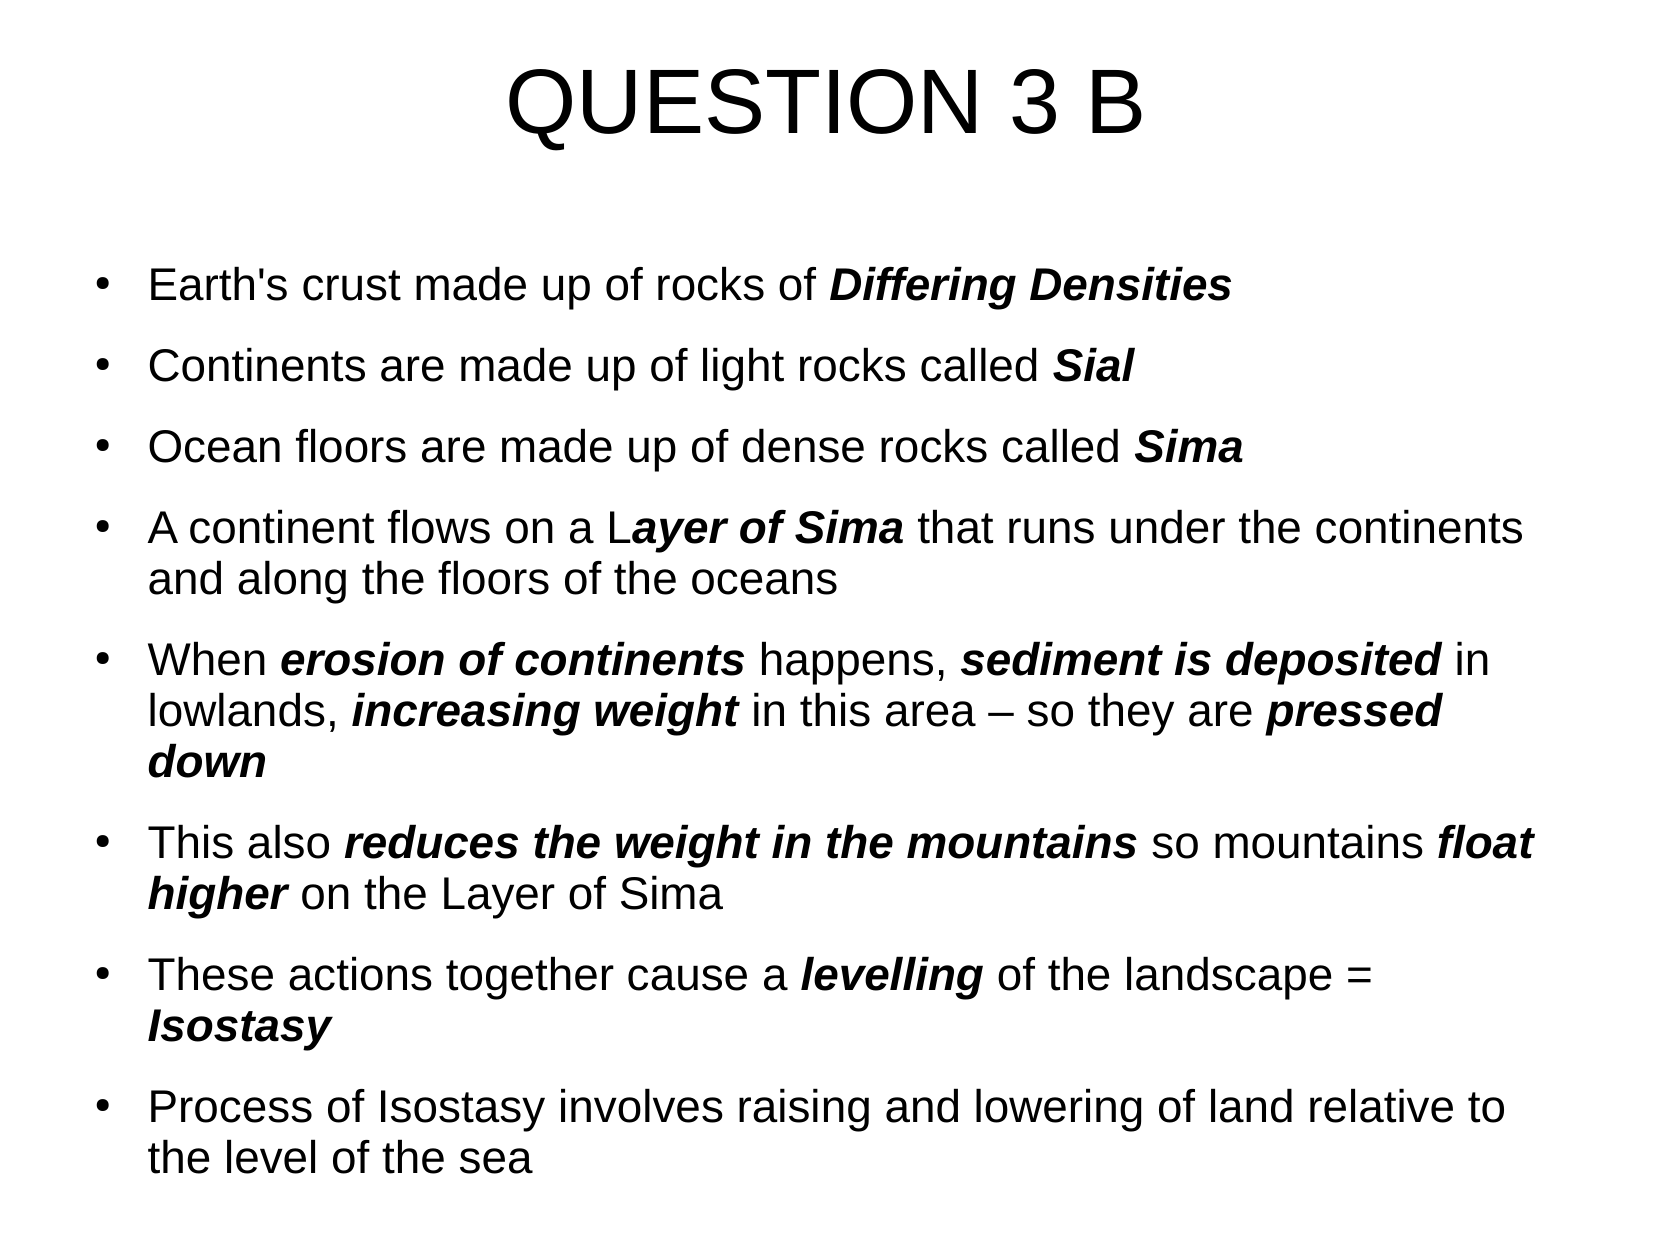

# QUESTION 3 B
Earth's crust made up of rocks of Differing Densities
Continents are made up of light rocks called Sial
Ocean floors are made up of dense rocks called Sima
A continent flows on a Layer of Sima that runs under the continents and along the floors of the oceans
When erosion of continents happens, sediment is deposited in lowlands, increasing weight in this area – so they are pressed down
This also reduces the weight in the mountains so mountains float higher on the Layer of Sima
These actions together cause a levelling of the landscape = Isostasy
Process of Isostasy involves raising and lowering of land relative to the level of the sea